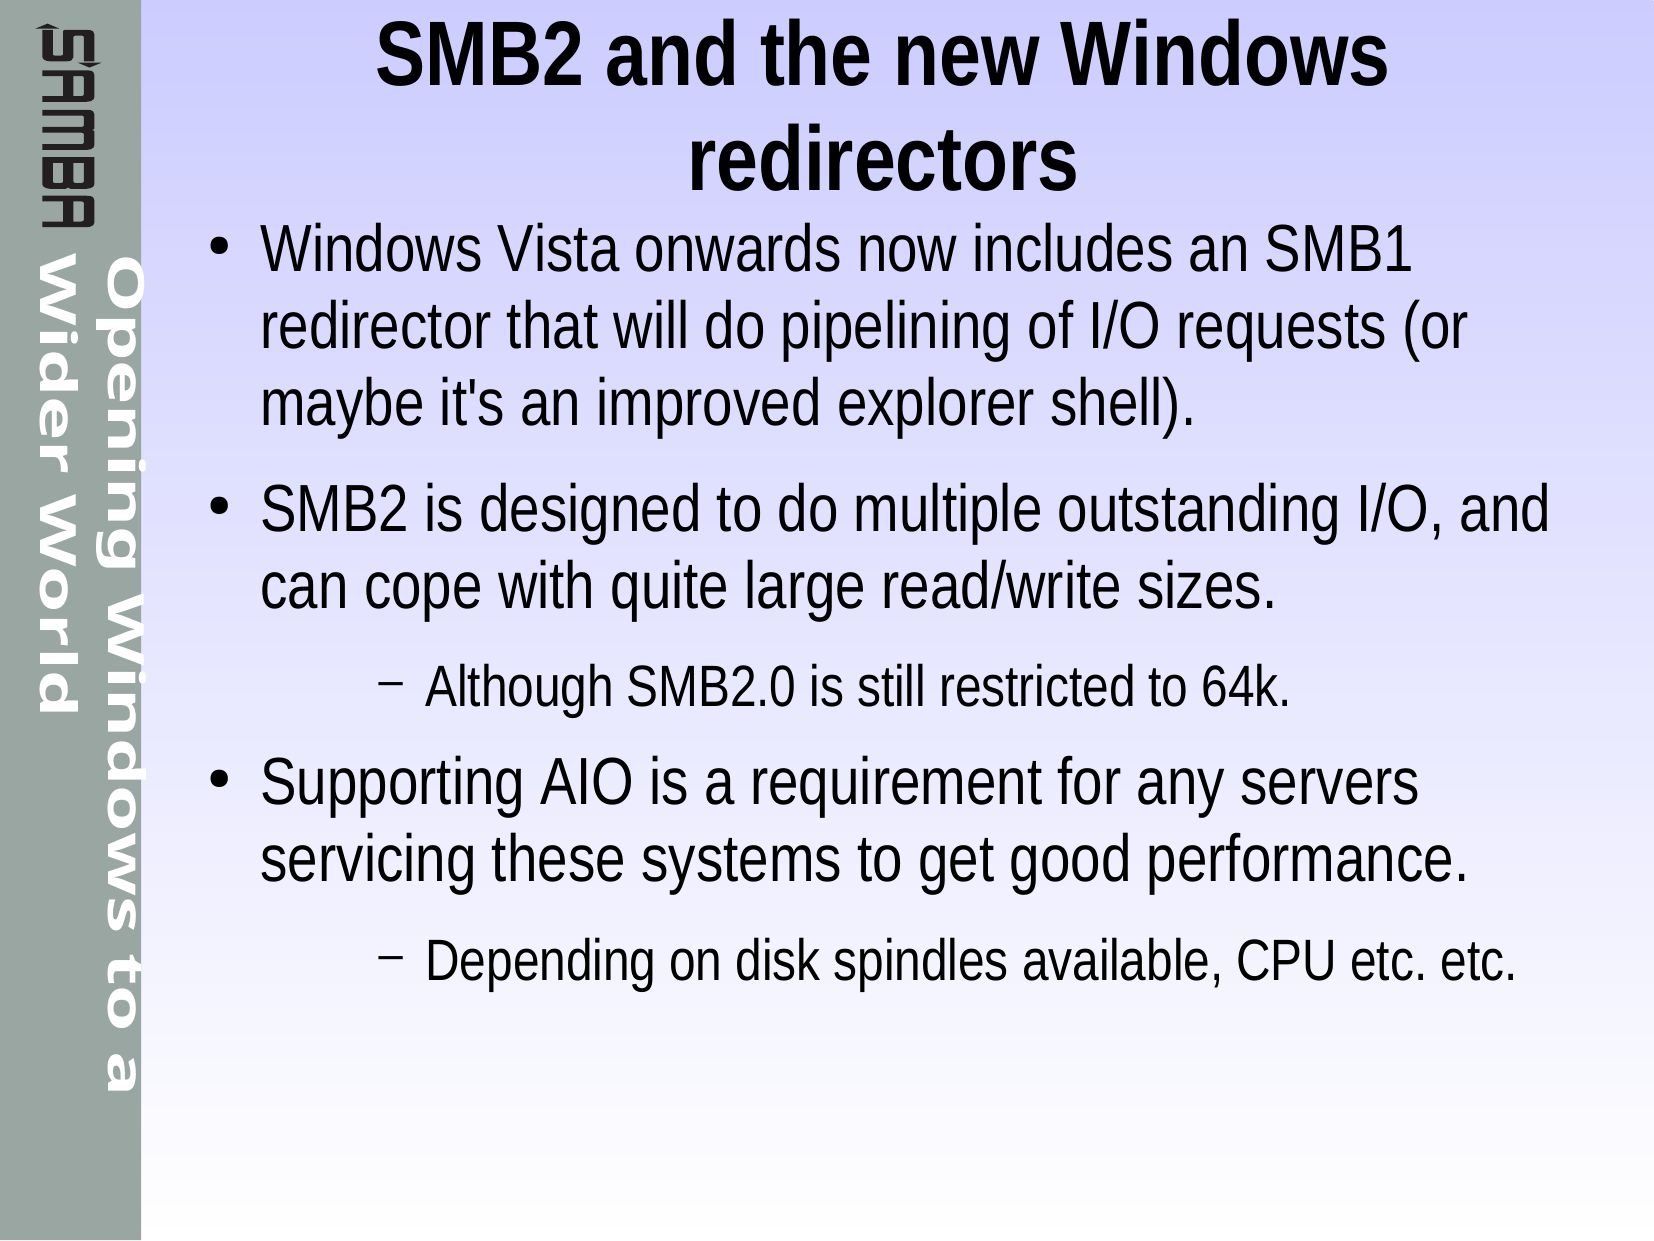

# SMB2 and the new Windows redirectors
Windows Vista onwards now includes an SMB1 redirector that will do pipelining of I/O requests (or maybe it's an improved explorer shell).
SMB2 is designed to do multiple outstanding I/O, and can cope with quite large read/write sizes.
Although SMB2.0 is still restricted to 64k.
Supporting AIO is a requirement for any servers servicing these systems to get good performance.
Depending on disk spindles available, CPU etc. etc.